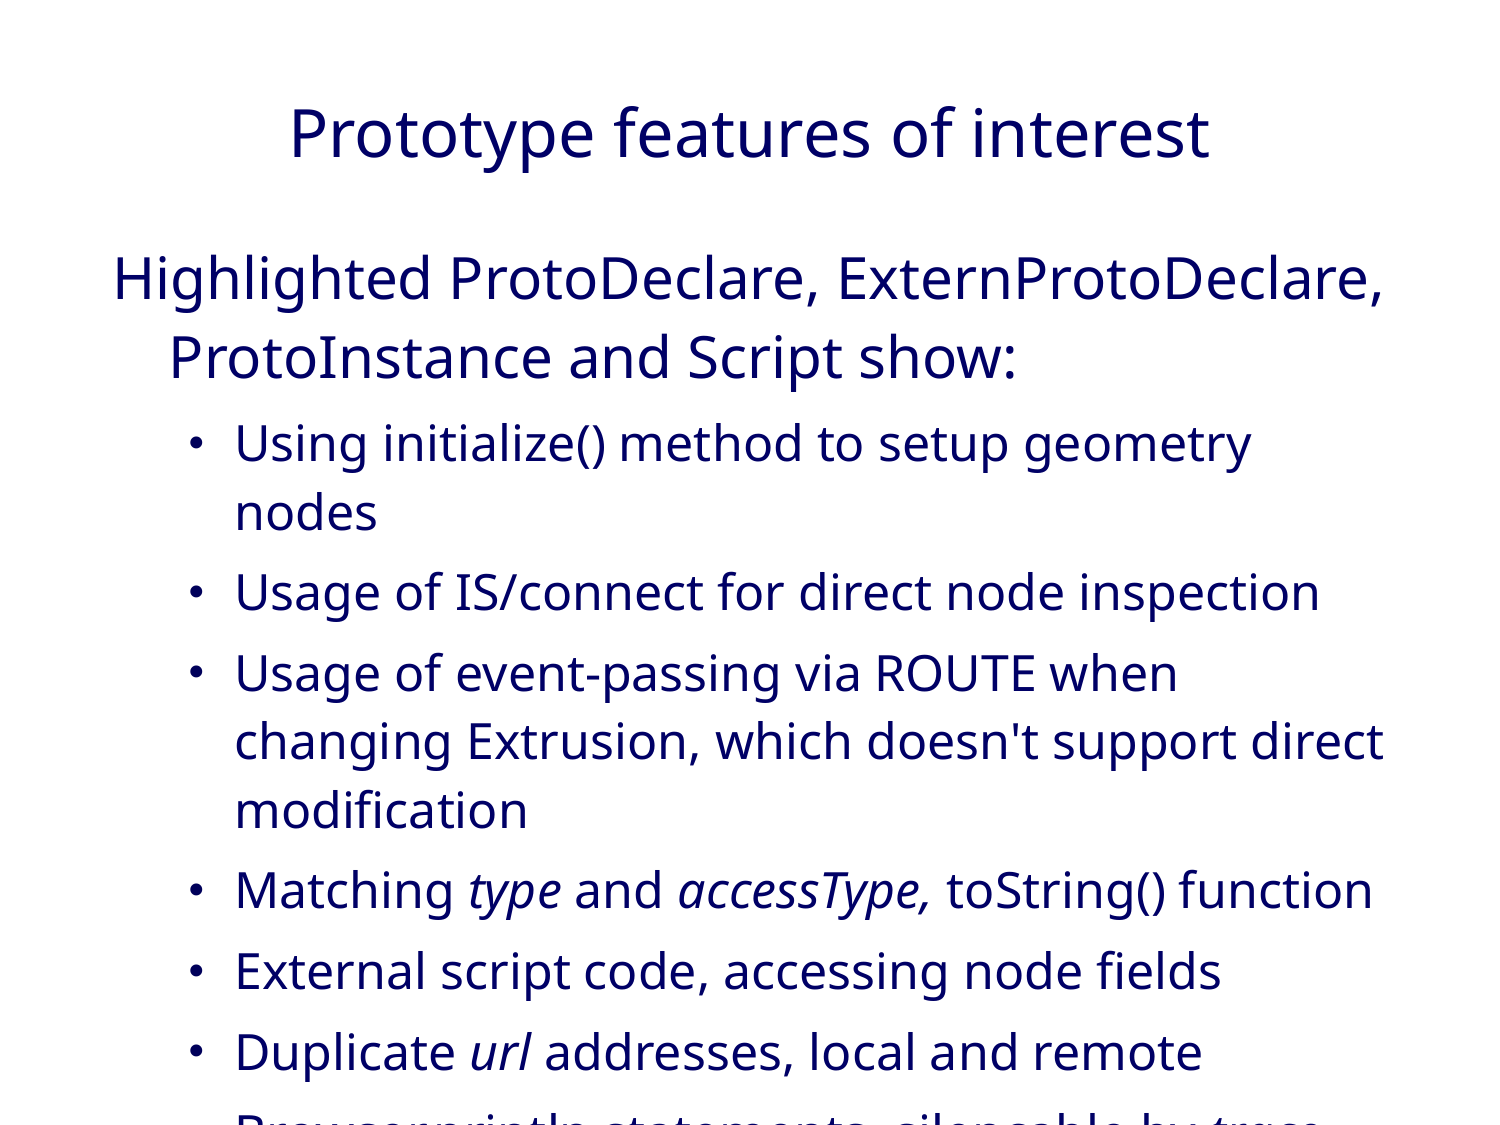

# Prototype features of interest
Highlighted ProtoDeclare, ExternProtoDeclare, ProtoInstance and Script show:
Using initialize() method to setup geometry nodes
Usage of IS/connect for direct node inspection
Usage of event-passing via ROUTE when changing Extrusion, which doesn't support direct modification
Matching type and accessType, toString() function
External script code, accessing node fields
Duplicate url addresses, local and remote
Browser.println statements, silencable by trace field
Internal var declarations, Javascript Math library